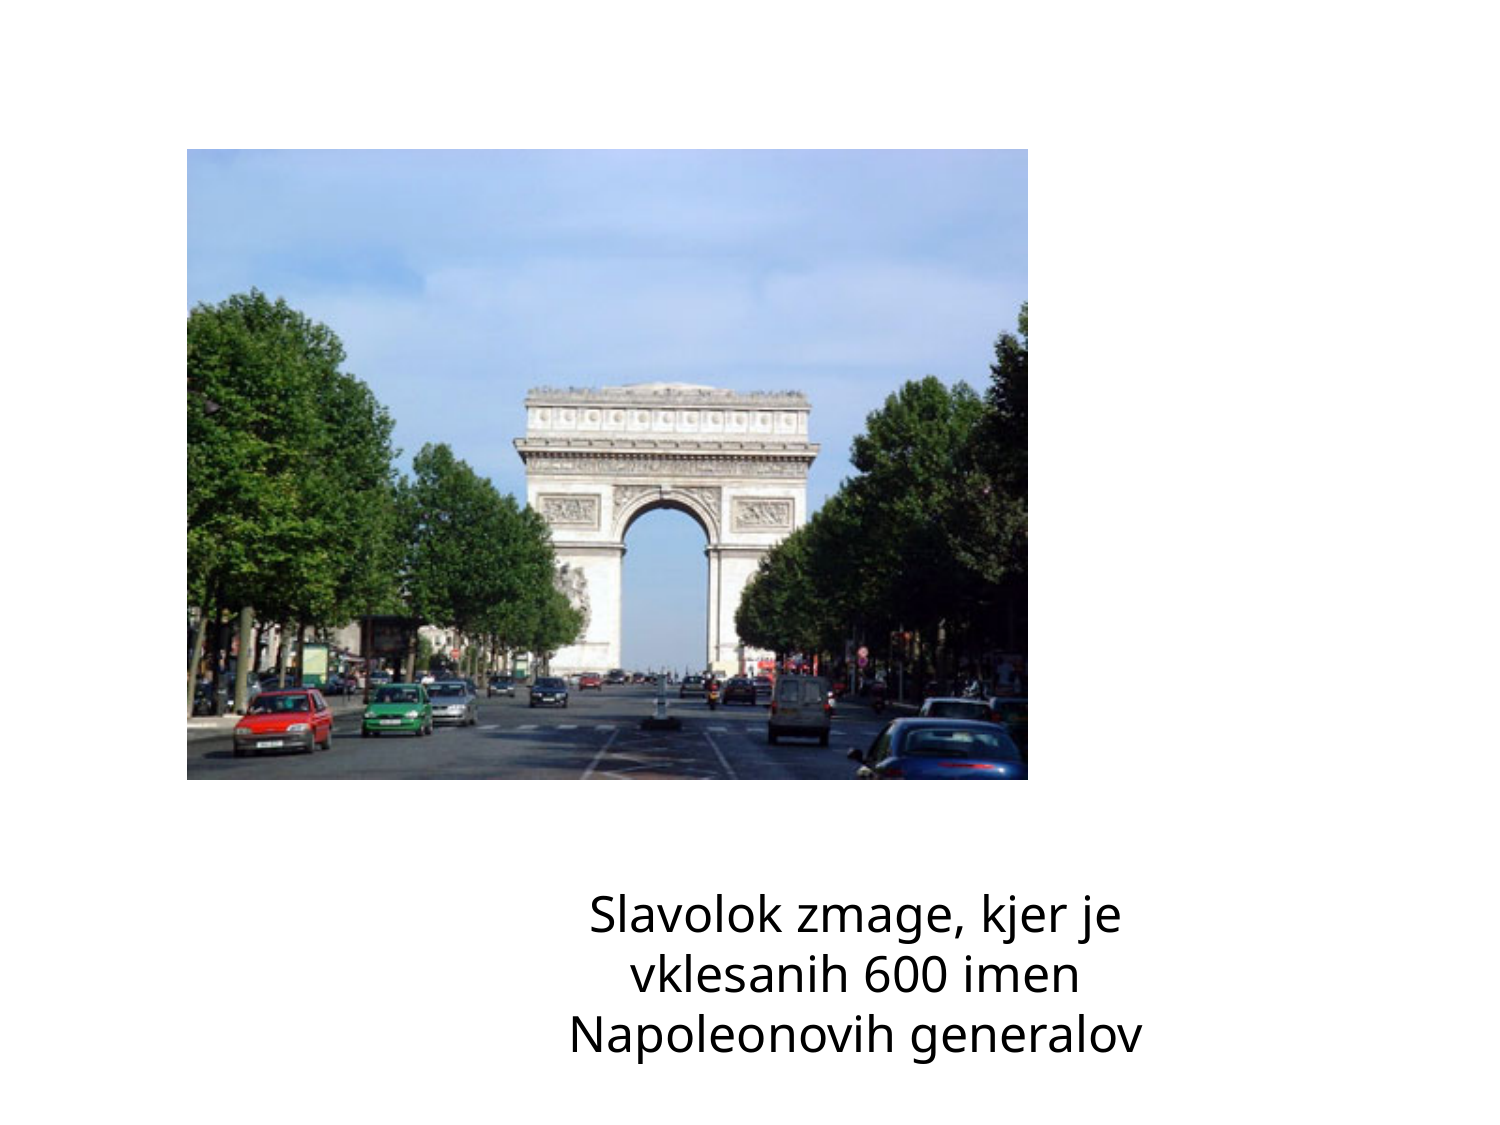

Slavolok zmage, kjer je vklesanih 600 imen Napoleonovih generalov